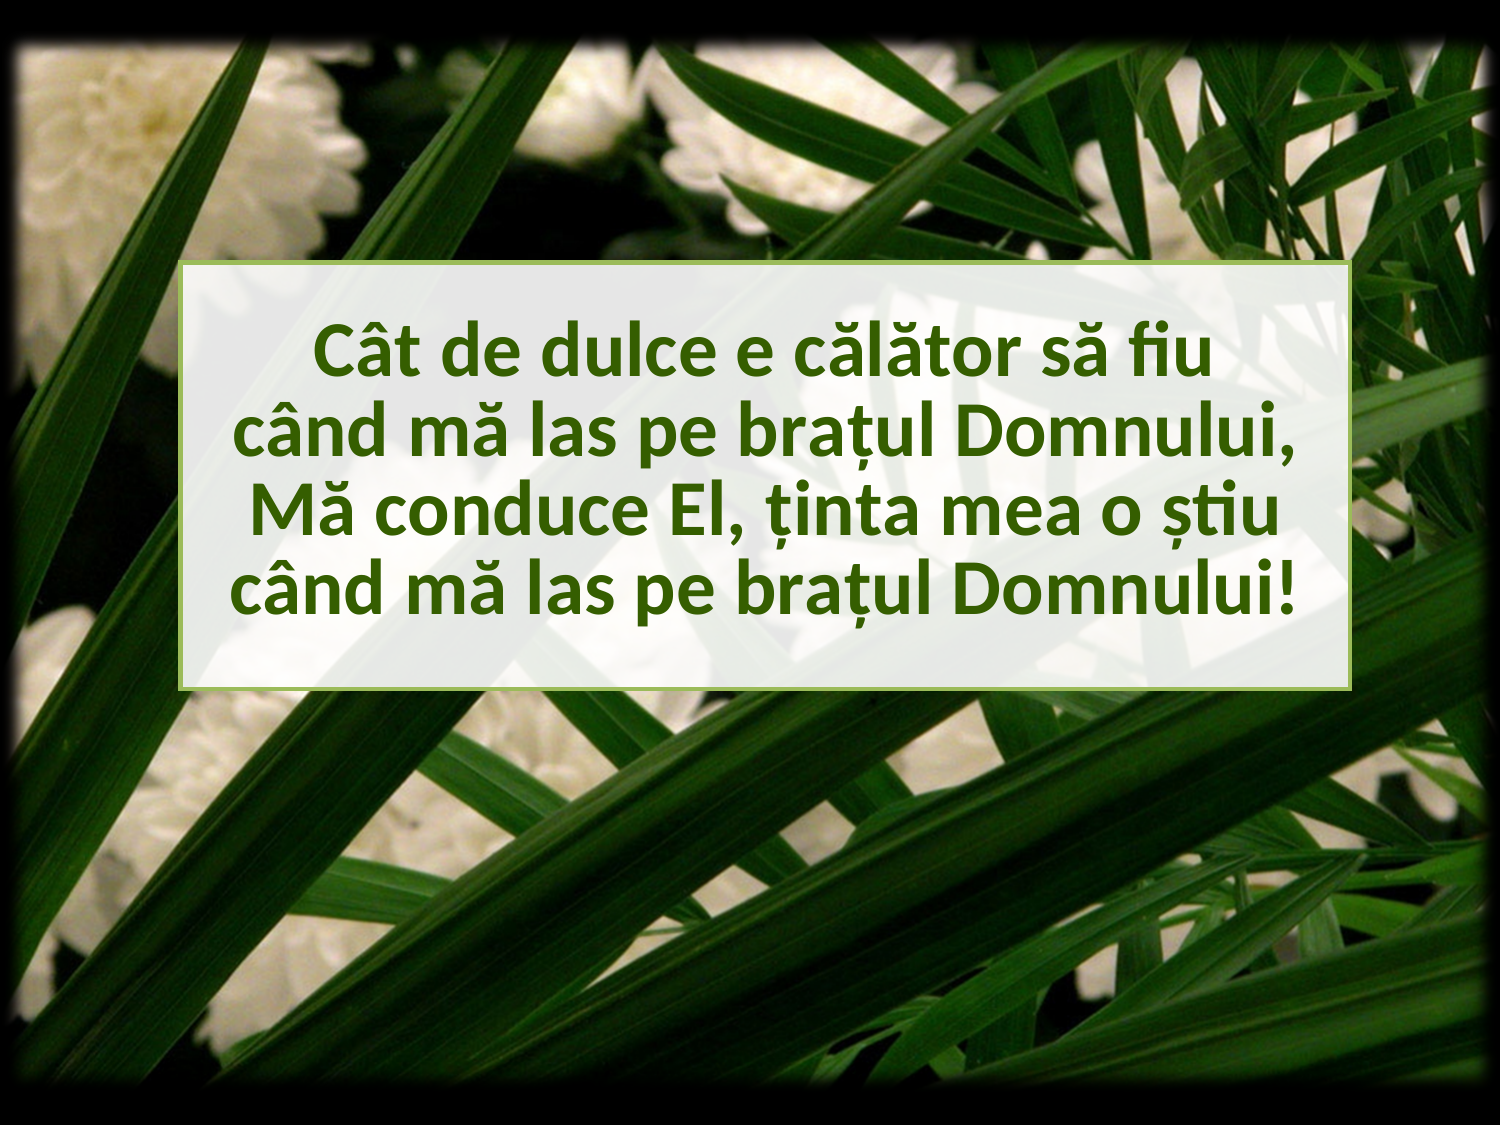

# Cât de dulce e călător să fiu când mă las pe brațul Domnului, Mă conduce El, ținta mea o știu când mă las pe brațul Domnului!